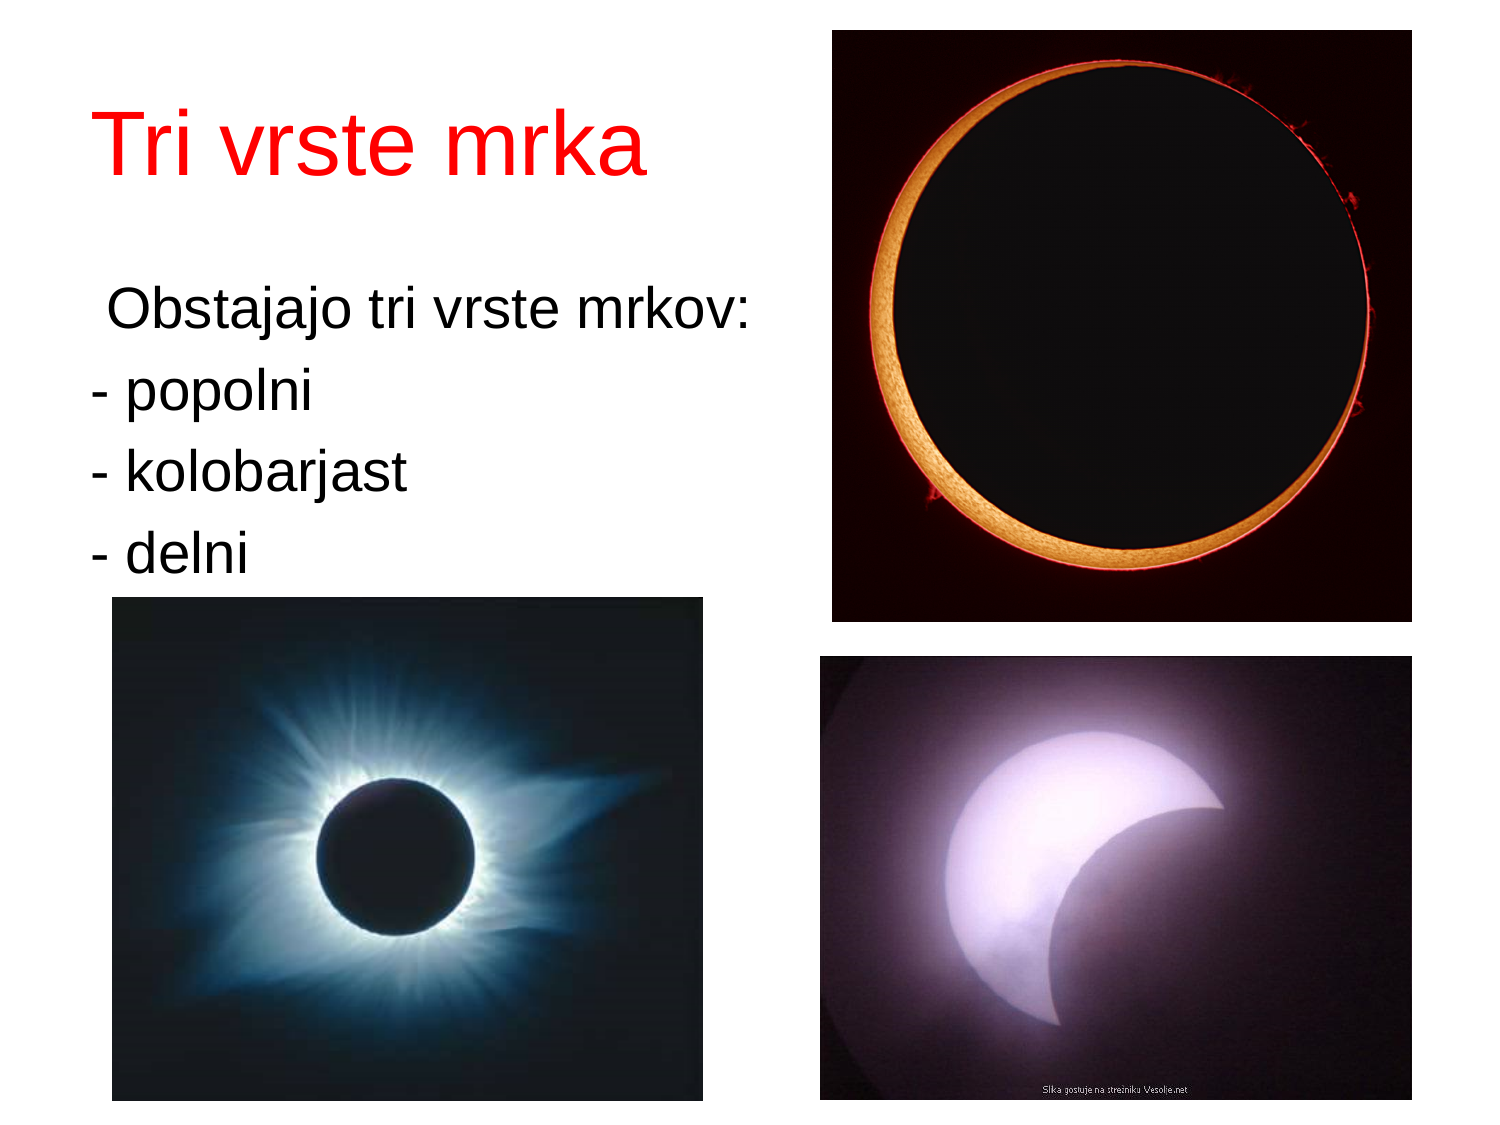

# Tri vrste mrka
 Obstajajo tri vrste mrkov:
- popolni
- kolobarjast
- delni